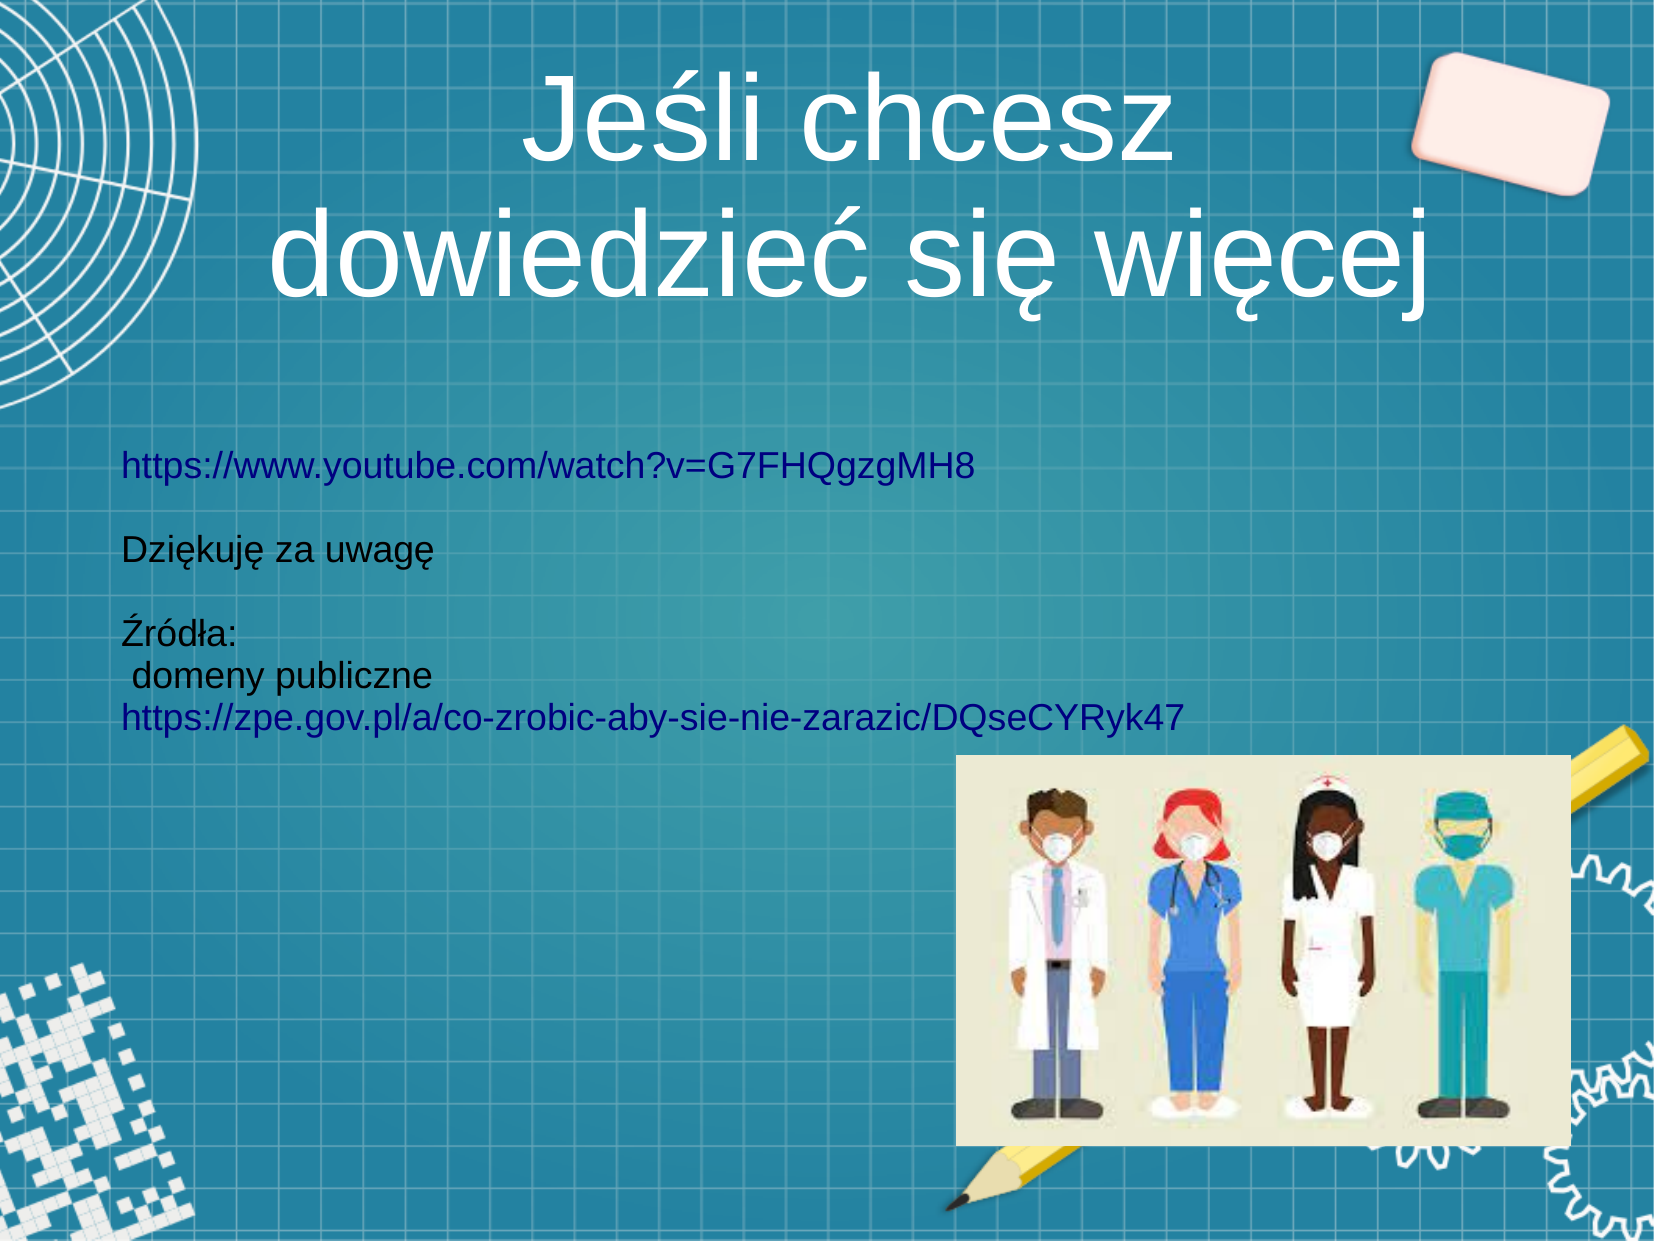

# Jeśli chcesz dowiedzieć się więcej
https://www.youtube.com/watch?v=G7FHQgzgMH8
Dziękuję za uwagę
Źródła:
 domeny publiczne
https://zpe.gov.pl/a/co-zrobic-aby-sie-nie-zarazic/DQseCYRyk47
v